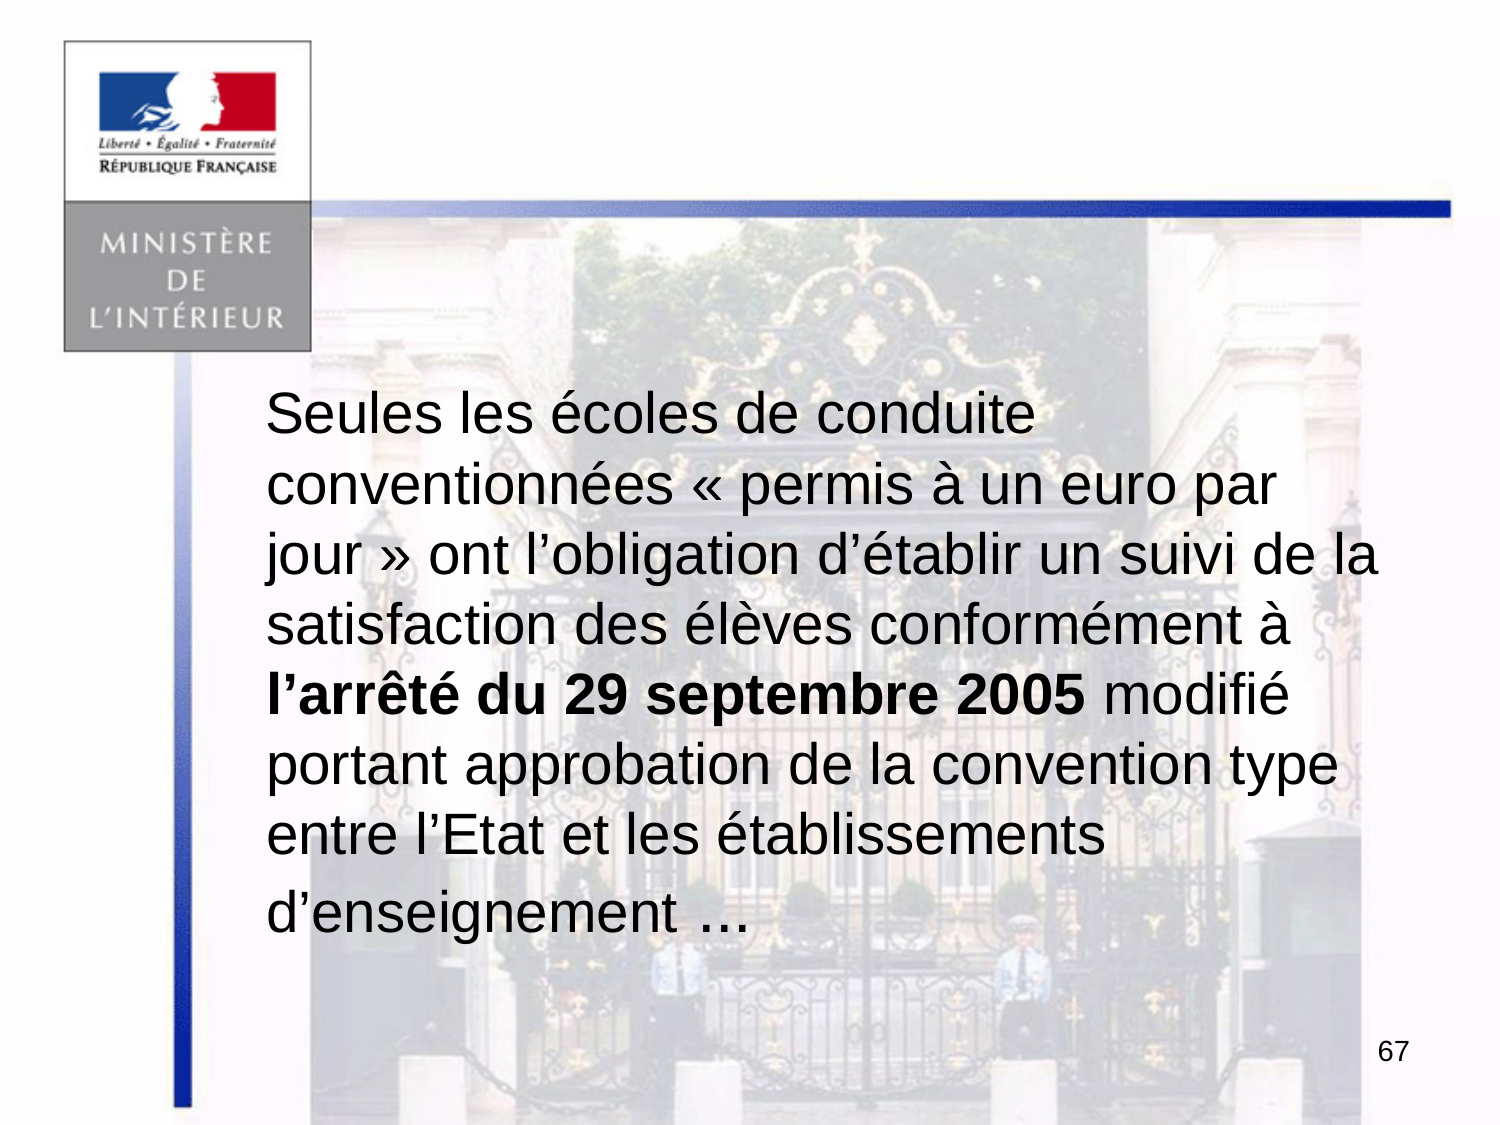

# Seules les écoles de conduite conventionnées « permis à un euro par jour » ont l’obligation d’établir un suivi de la satisfaction des élèves conformément à l’arrêté du 29 septembre 2005 modifié portant approbation de la convention type entre l’Etat et les établissements d’enseignement ...